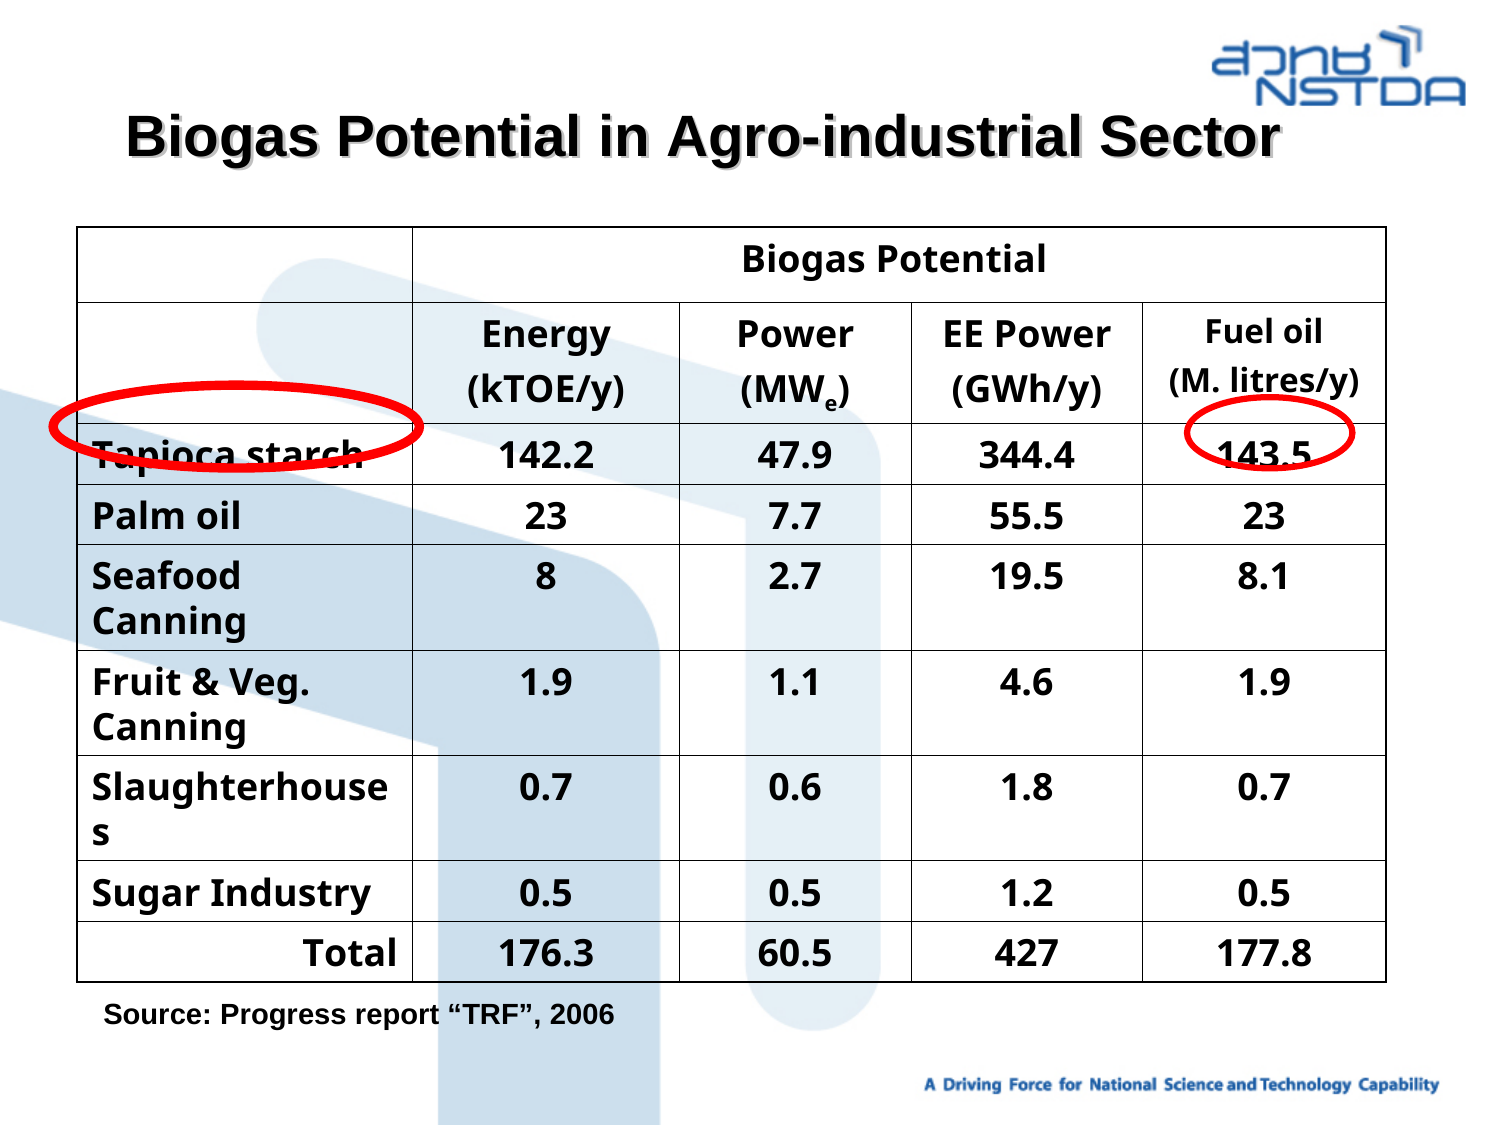

Biogas Potential in Agro-industrial Sector
| | Biogas Potential | | | |
| --- | --- | --- | --- | --- |
| | Energy (kTOE/y) | Power (MWe) | EE Power (GWh/y) | Fuel oil (M. litres/y) |
| Tapioca starch | 142.2 | 47.9 | 344.4 | 143.5 |
| Palm oil | 23 | 7.7 | 55.5 | 23 |
| Seafood Canning | 8 | 2.7 | 19.5 | 8.1 |
| Fruit & Veg. Canning | 1.9 | 1.1 | 4.6 | 1.9 |
| Slaughterhouses | 0.7 | 0.6 | 1.8 | 0.7 |
| Sugar Industry | 0.5 | 0.5 | 1.2 | 0.5 |
| Total | 176.3 | 60.5 | 427 | 177.8 |
Source: Progress report “TRF”, 2006